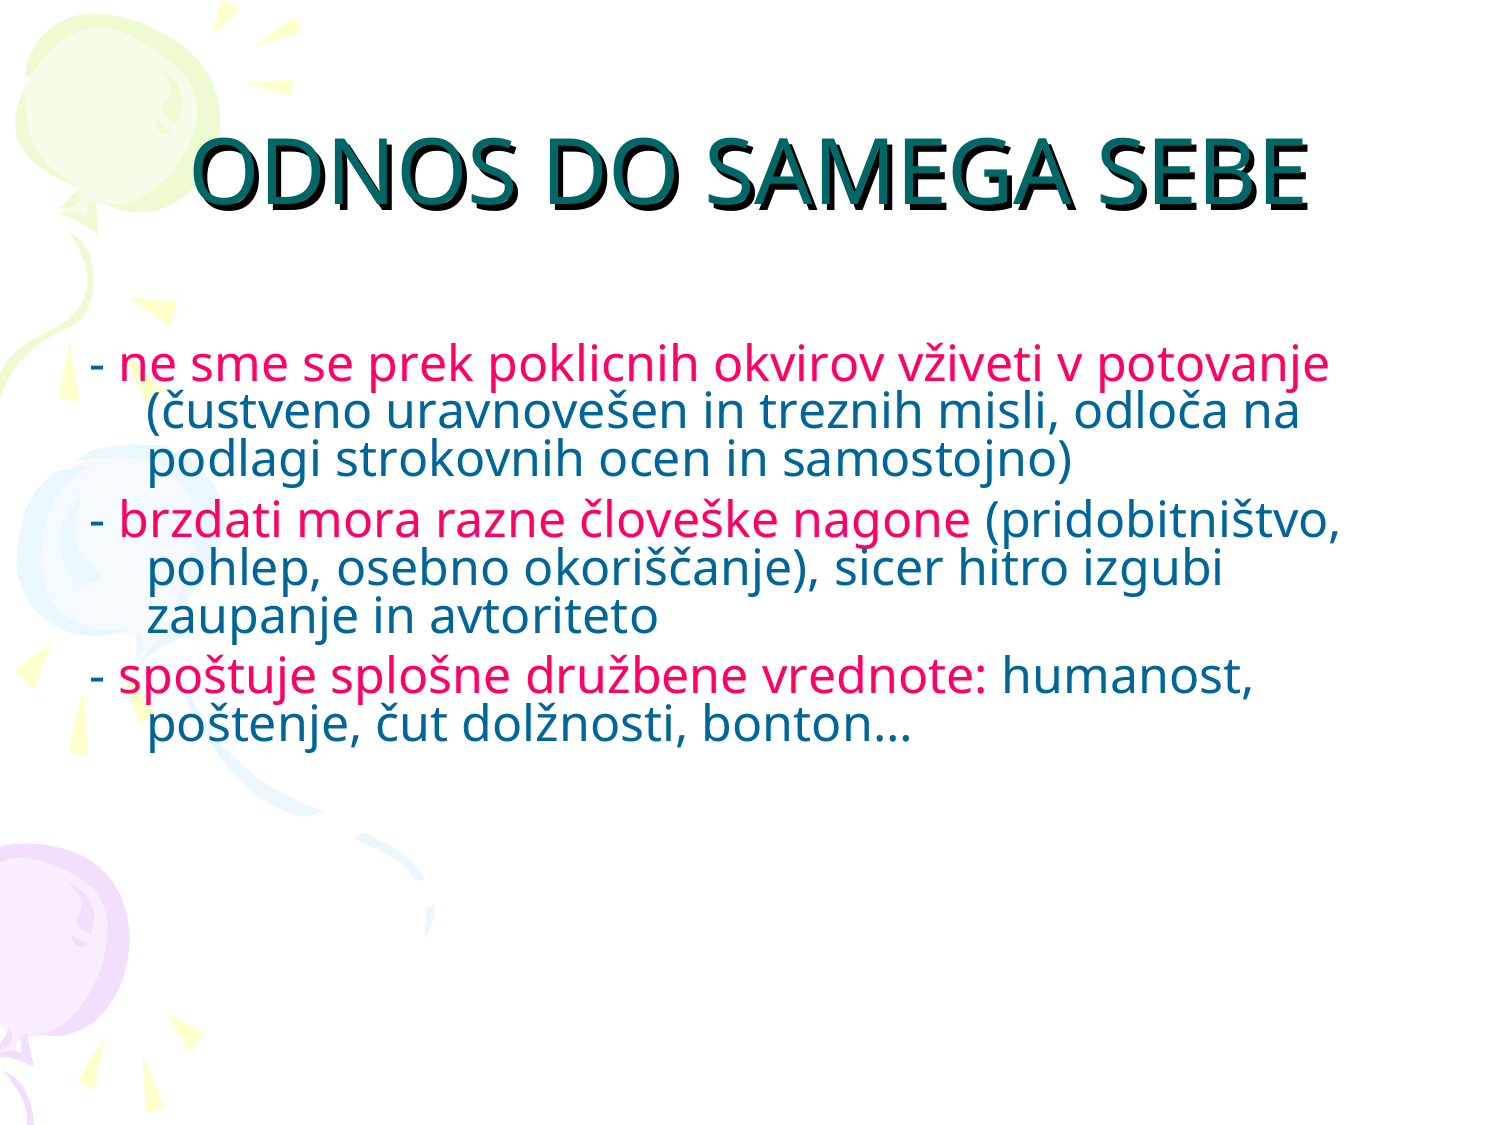

# ODNOS DO SAMEGA SEBE
- ne sme se prek poklicnih okvirov vživeti v potovanje (čustveno uravnovešen in treznih misli, odloča na podlagi strokovnih ocen in samostojno)
- brzdati mora razne človeške nagone (pridobitništvo, pohlep, osebno okoriščanje), sicer hitro izgubi zaupanje in avtoriteto
- spoštuje splošne družbene vrednote: humanost, poštenje, čut dolžnosti, bonton…